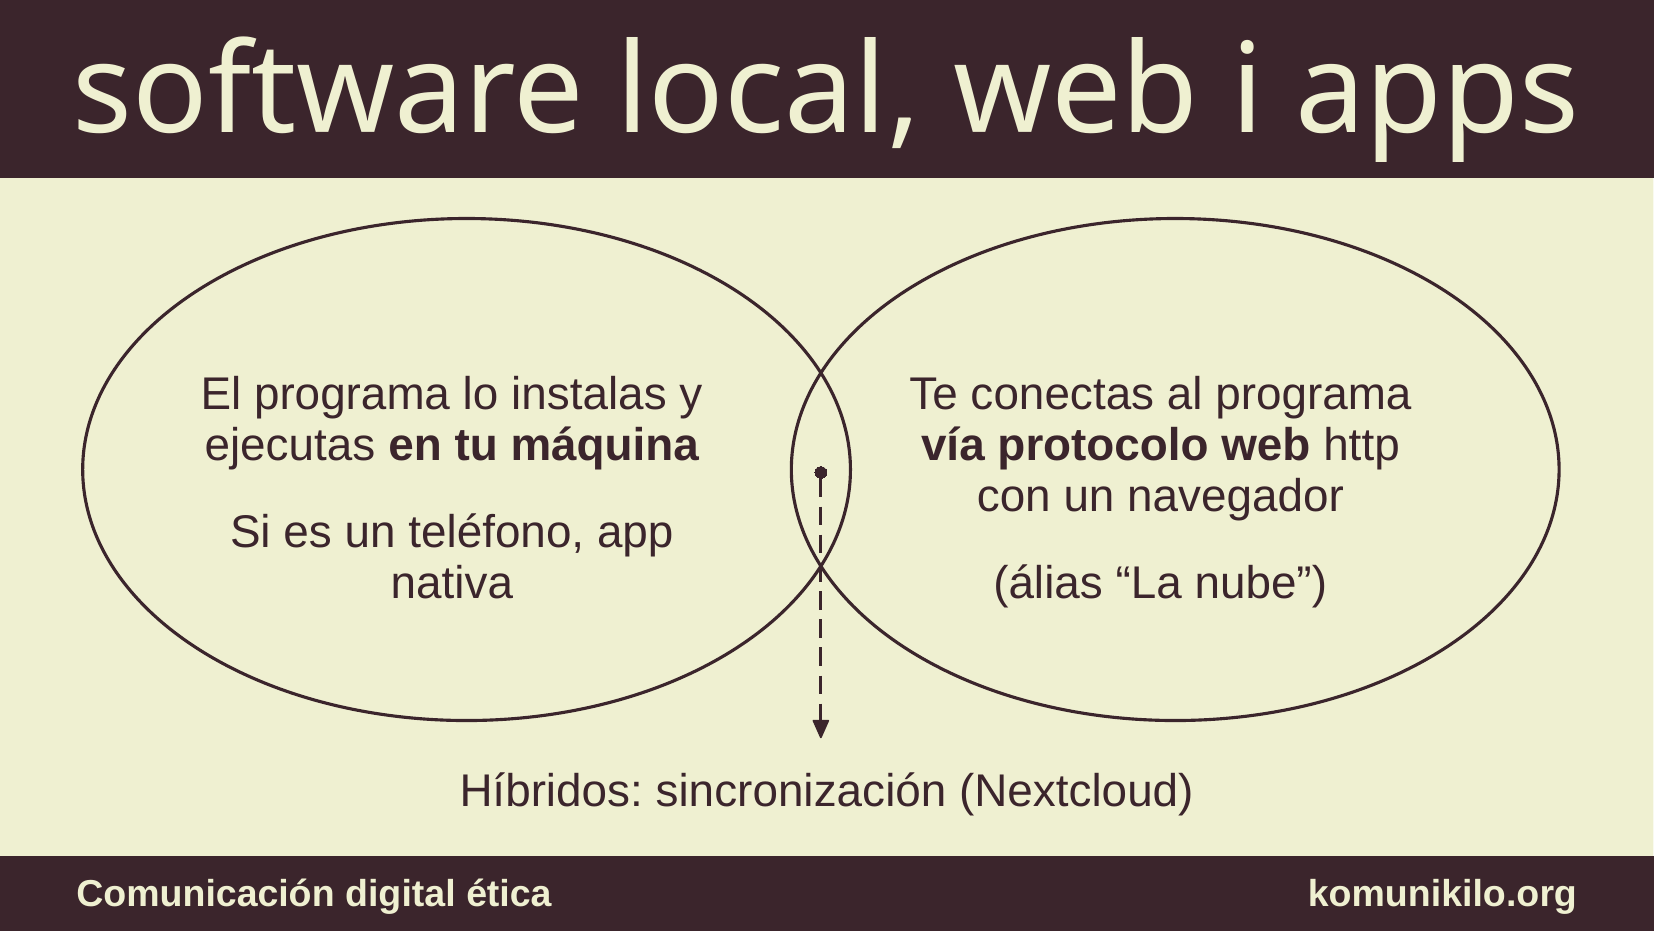

# software local, web i apps
El programa lo instalas y ejecutas en tu máquina
Si es un teléfono, app nativa
Te conectas al programa vía protocolo web http con un navegador
(álias “La nube”)
Híbridos: sincronización (Nextcloud)
Comunicación digital ética komunikilo.org